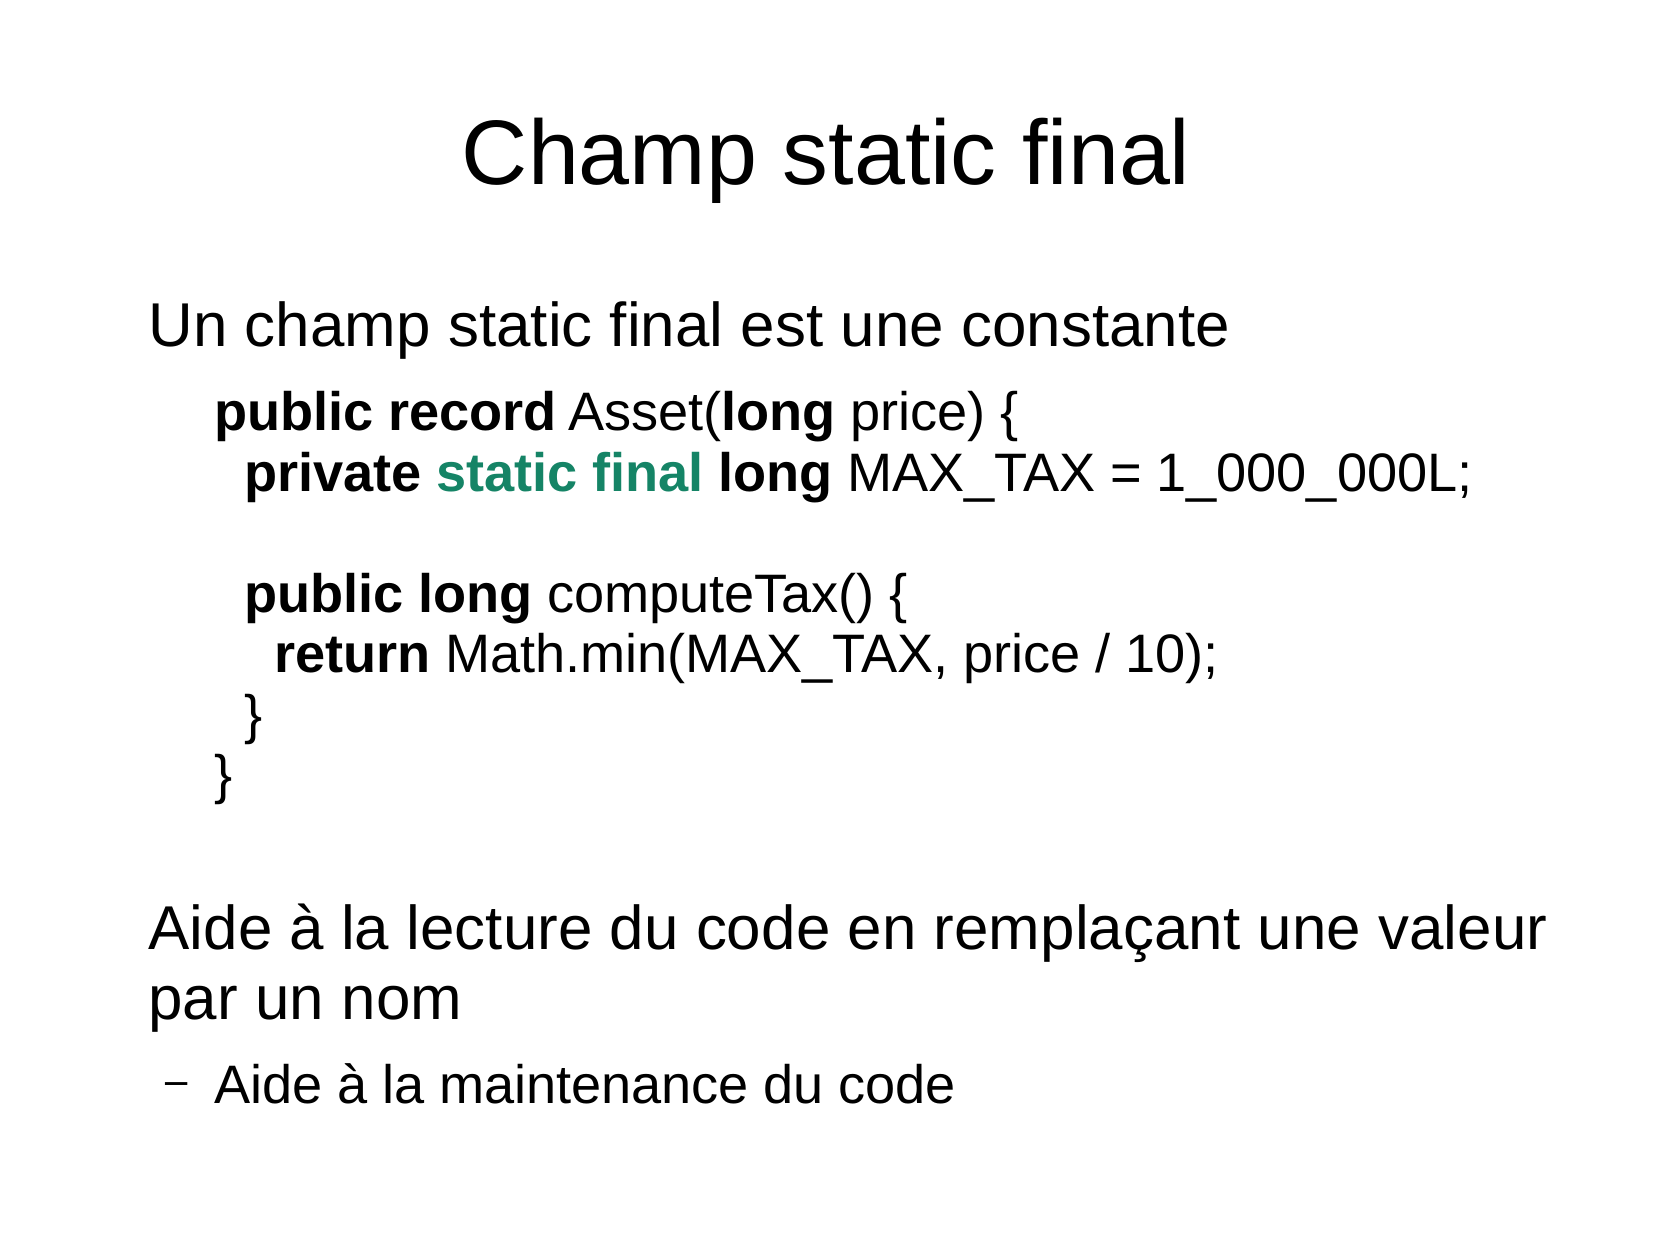

# Champ static final
Un champ static final est une constante
public record Asset(long price) {
 private static final long MAX_TAX = 1_000_000L;
 public long computeTax() {
 return Math.min(MAX_TAX, price / 10);
 }
}
Aide à la lecture du code en remplaçant une valeur par un nom
Aide à la maintenance du code